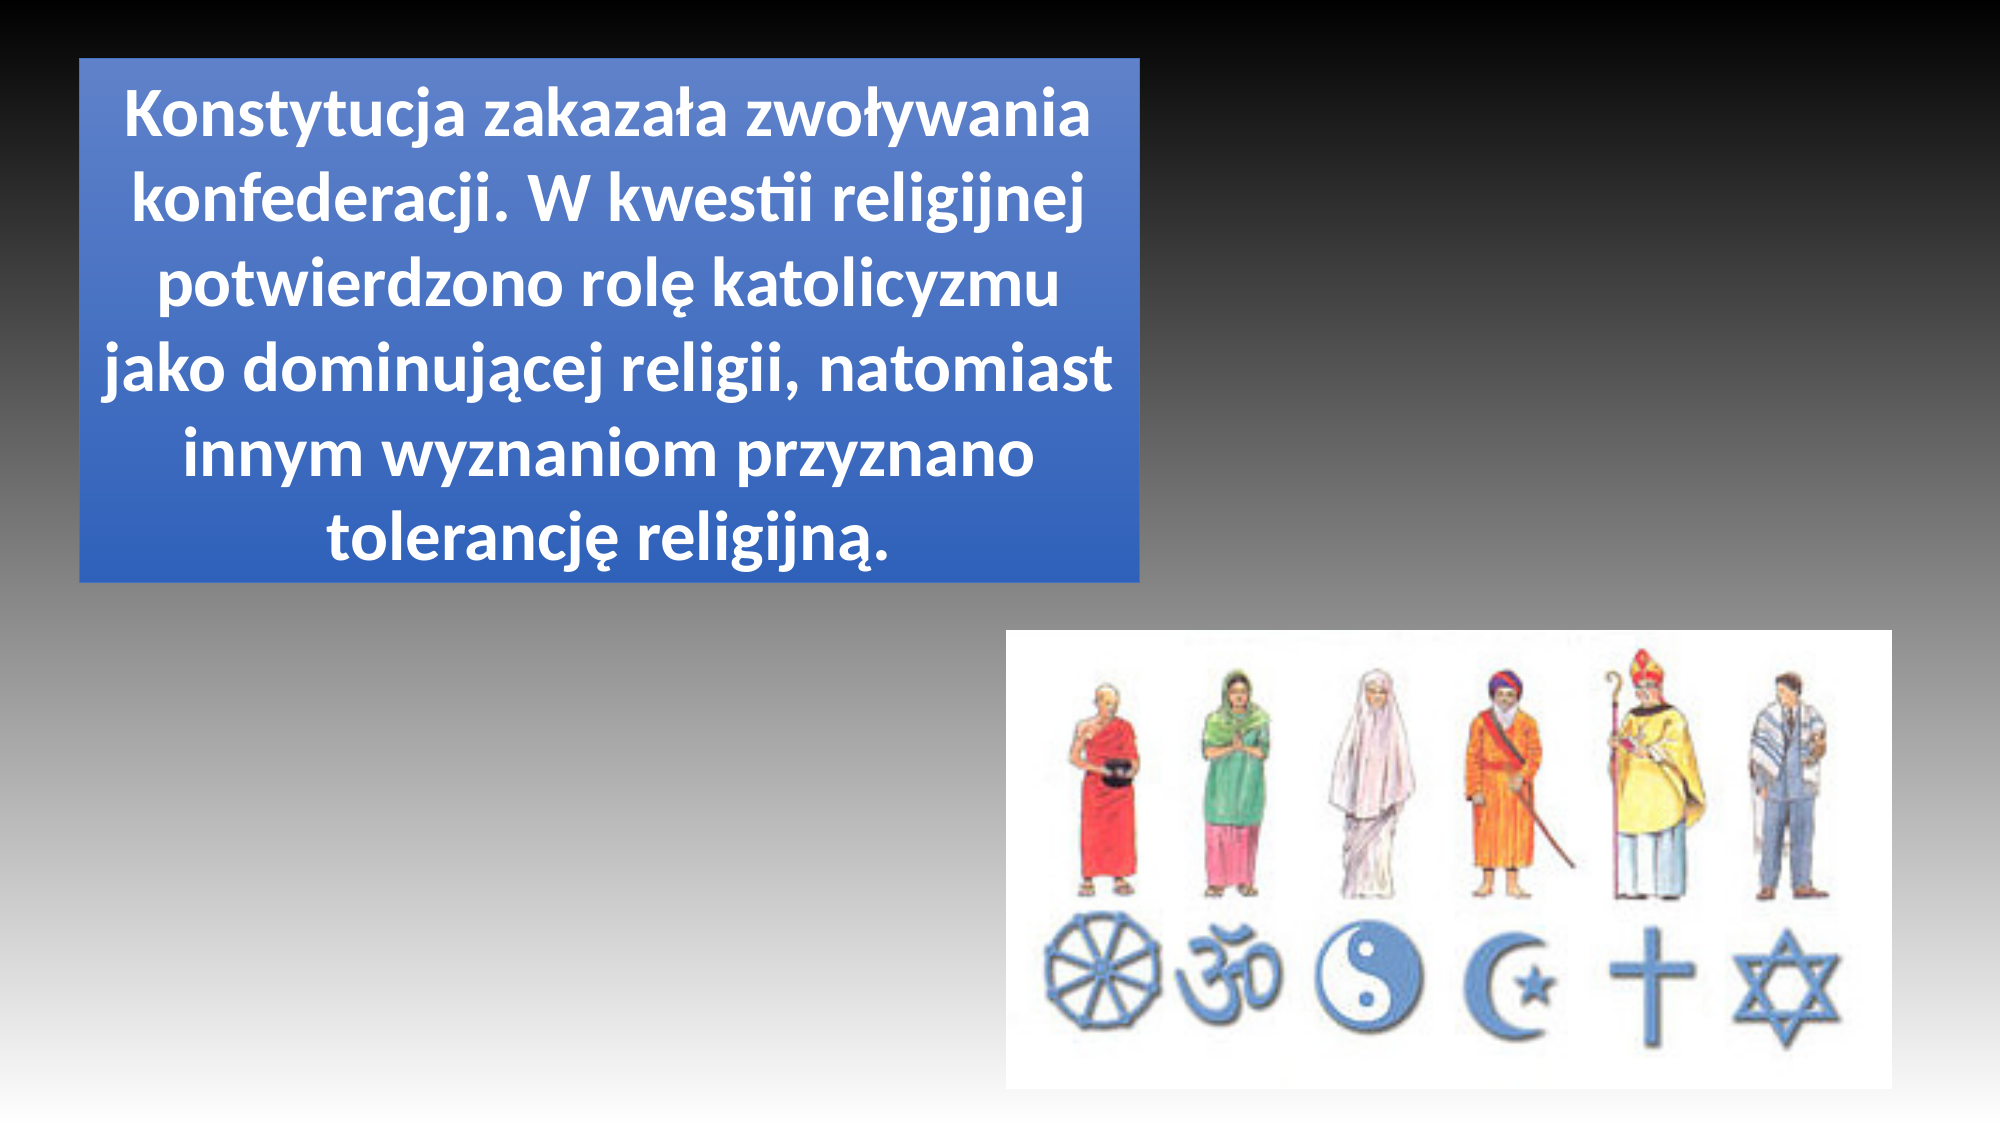

Konstytucja zakazała zwoływania konfederacji. W kwestii religijnej potwierdzono rolę katolicyzmu jako dominującej religii, natomiast innym wyznaniom przyznano tolerancję religijną.